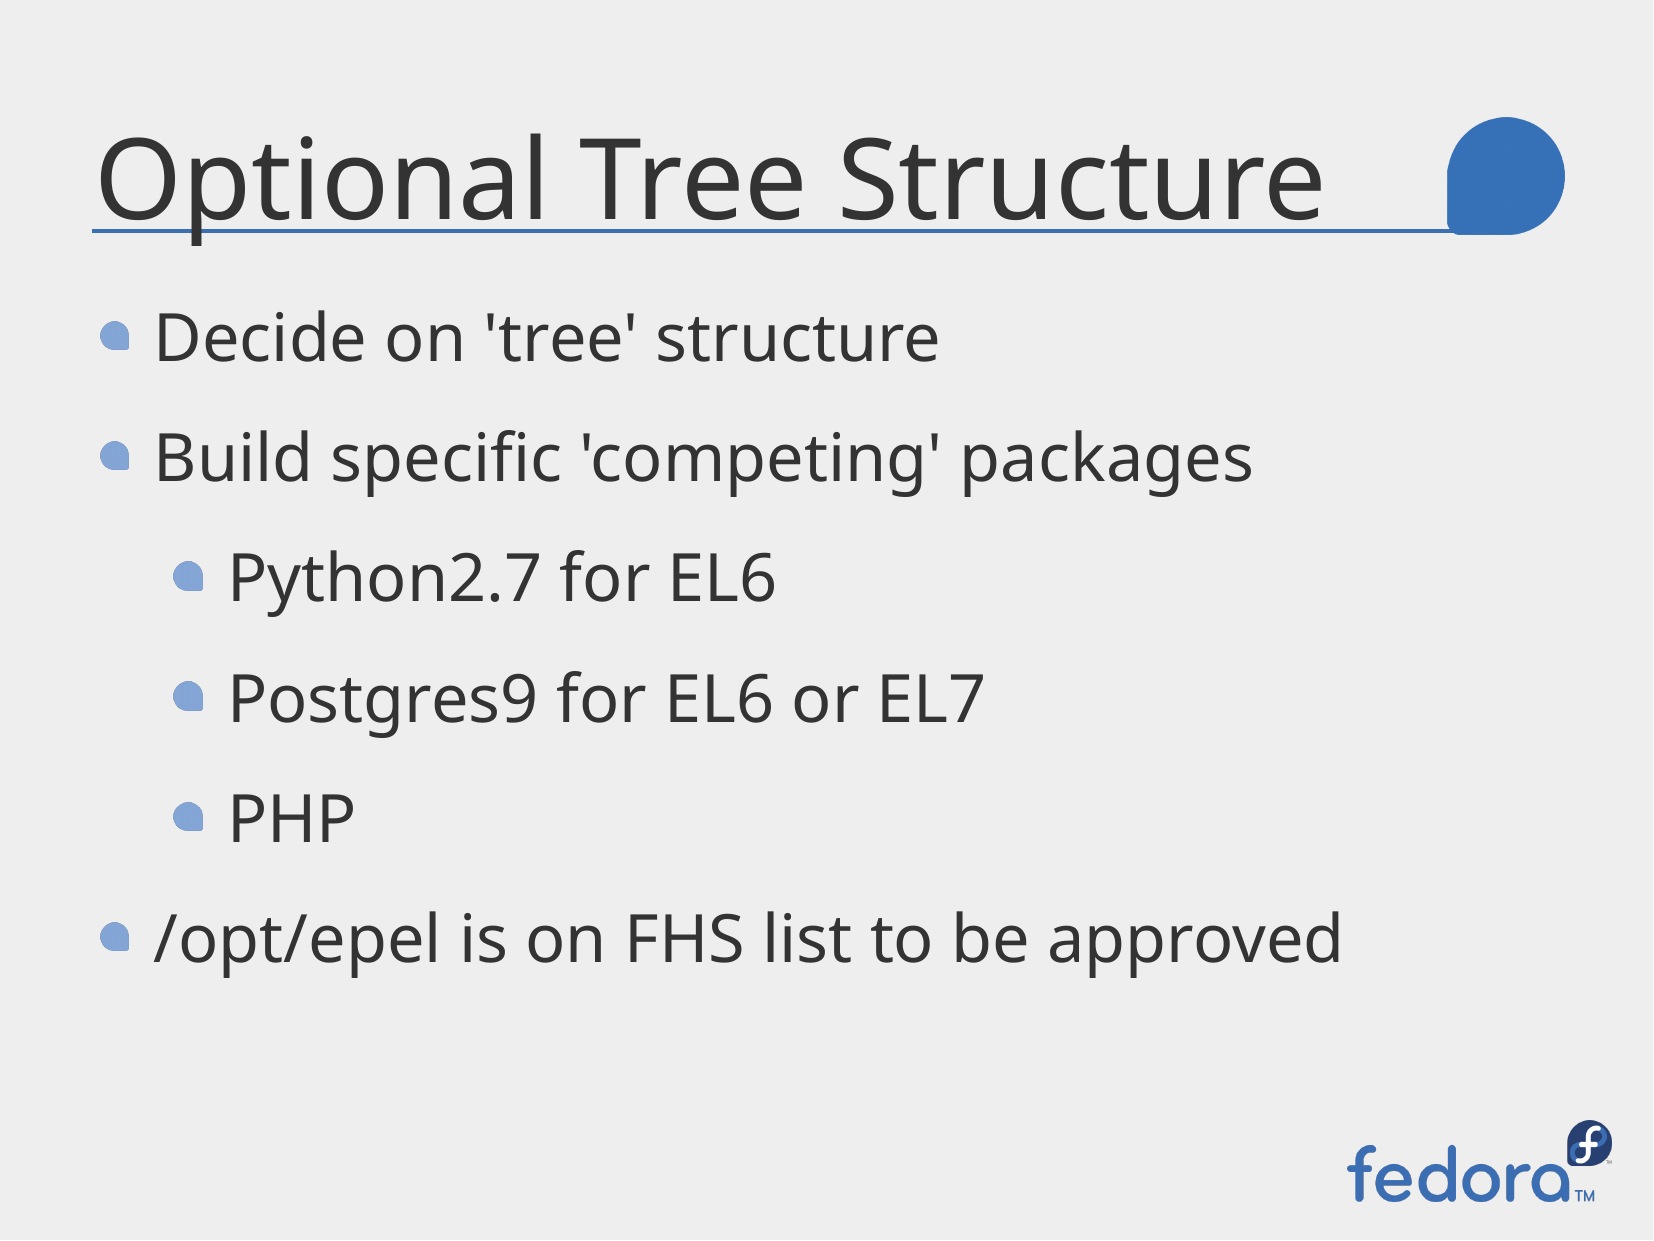

Optional Tree Structure
# Decide on 'tree' structure
Build specific 'competing' packages
Python2.7 for EL6
Postgres9 for EL6 or EL7
PHP
/opt/epel is on FHS list to be approved